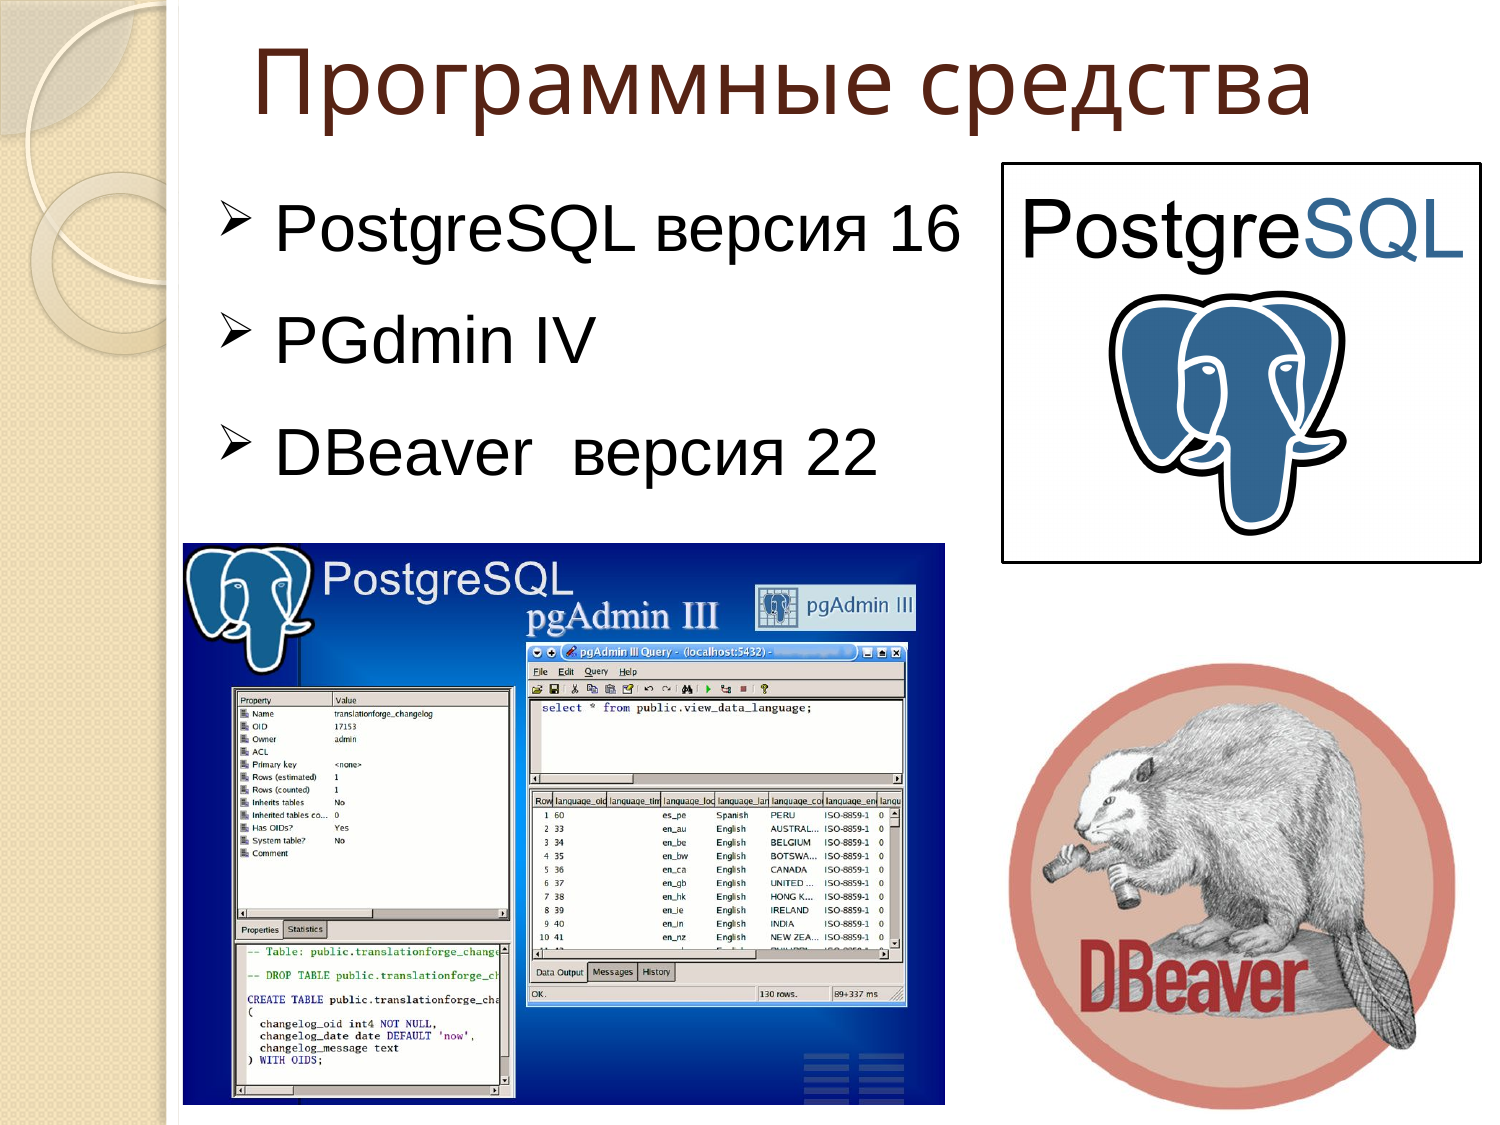

Программные средства
# PostgreSQL версия 16
 PGdmin IV
 DBeaver версия 22